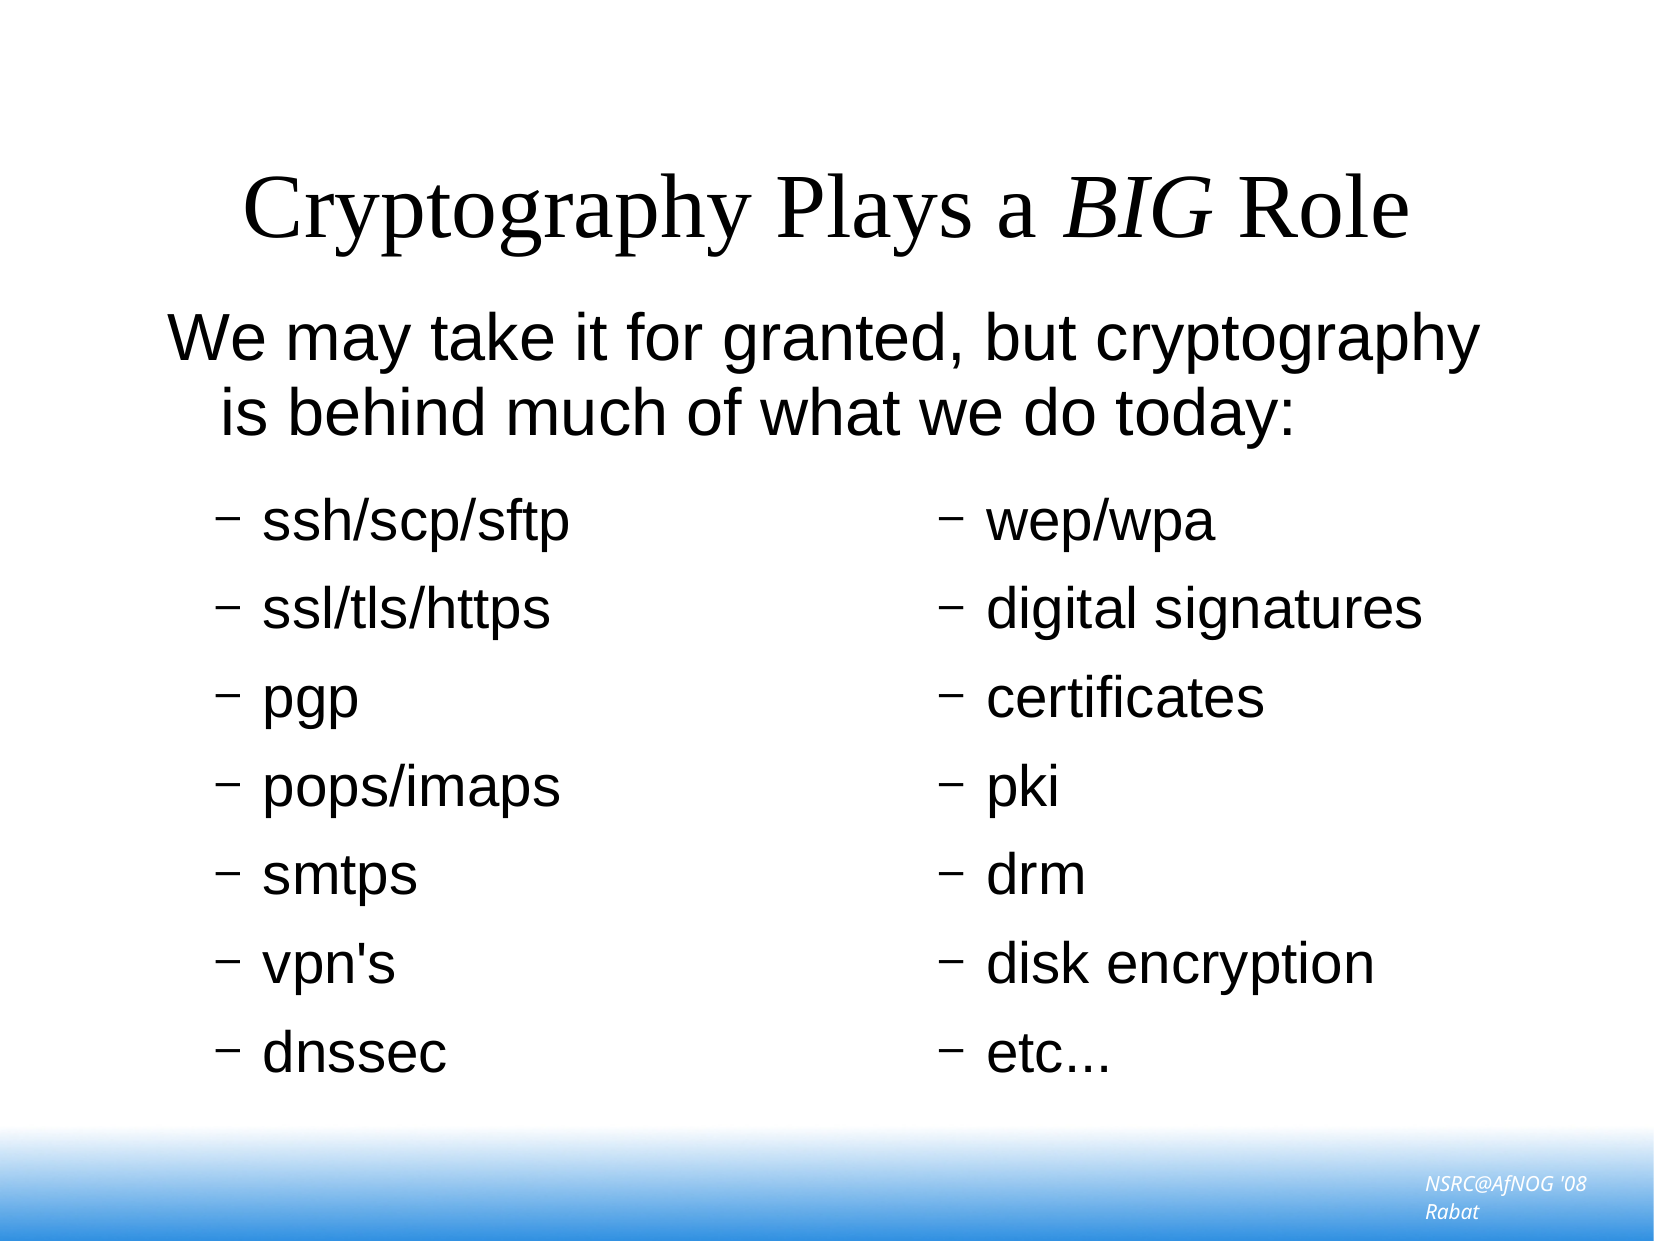

# Cryptography Plays a BIG Role
We may take it for granted, but cryptography is behind much of what we do today:
ssh/scp/sftp
ssl/tls/https
pgp
pops/imaps
smtps
vpn's
dnssec
wep/wpa
digital signatures
certificates
pki
drm
disk encryption
etc...